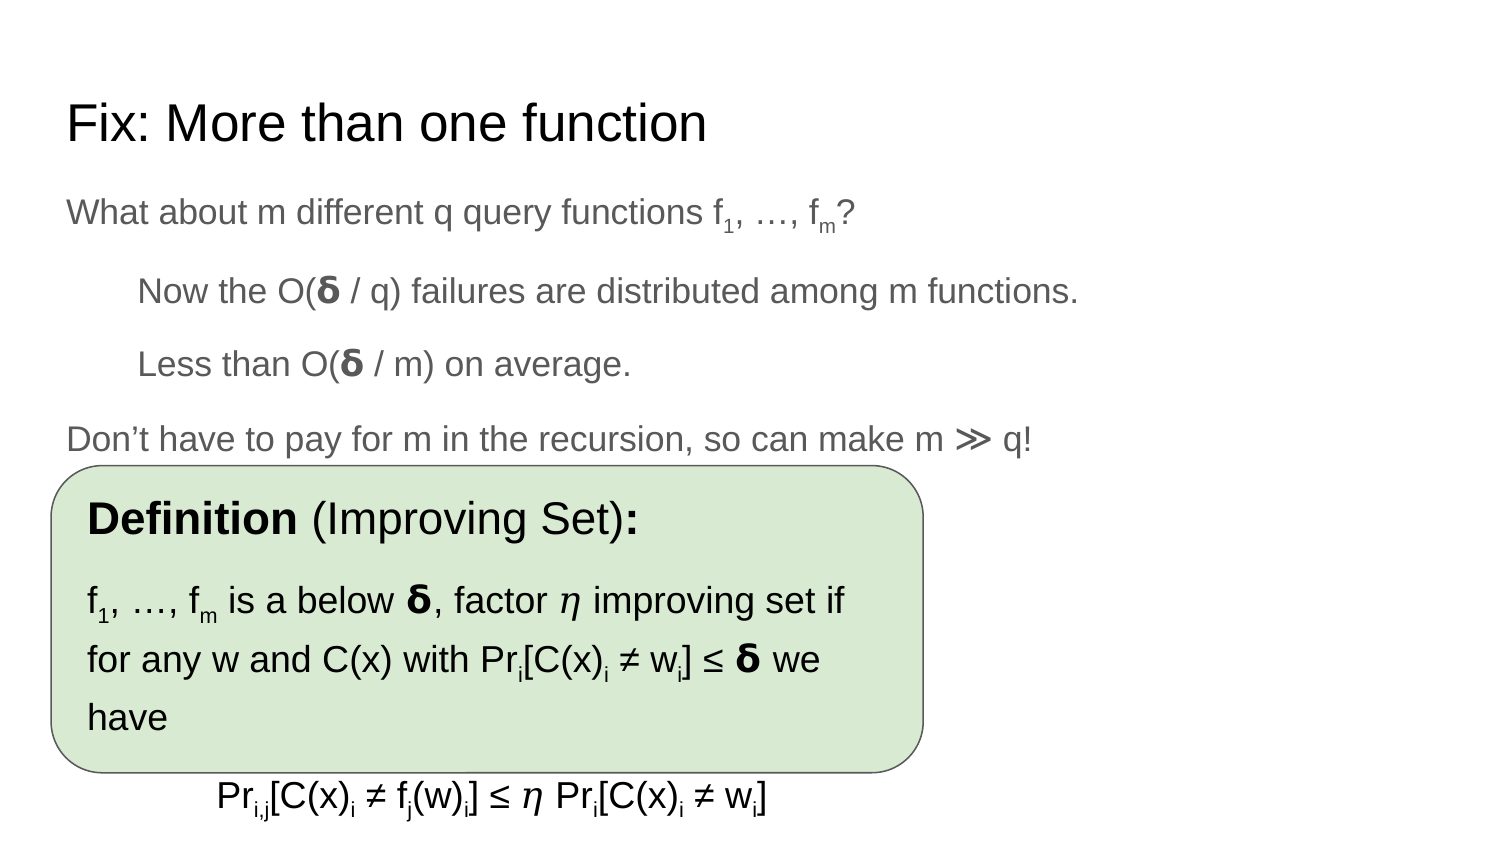

# Fix: More than one function
What about m different q query functions f1, …, fm?
Now the O(𝝳 / q) failures are distributed among m functions.
Less than O(𝝳 / m) on average.
Don’t have to pay for m in the recursion, so can make m ≫ q!
Definition (Improving Set):
f1, …, fm is a below 𝝳, factor 𝜂 improving set if for any w and C(x) with Pri[C(x)i ≠ wi] ≤ 𝝳 we have
Pri,j[C(x)i ≠ fj(w)i] ≤ 𝜂 Pri[C(x)i ≠ wi]